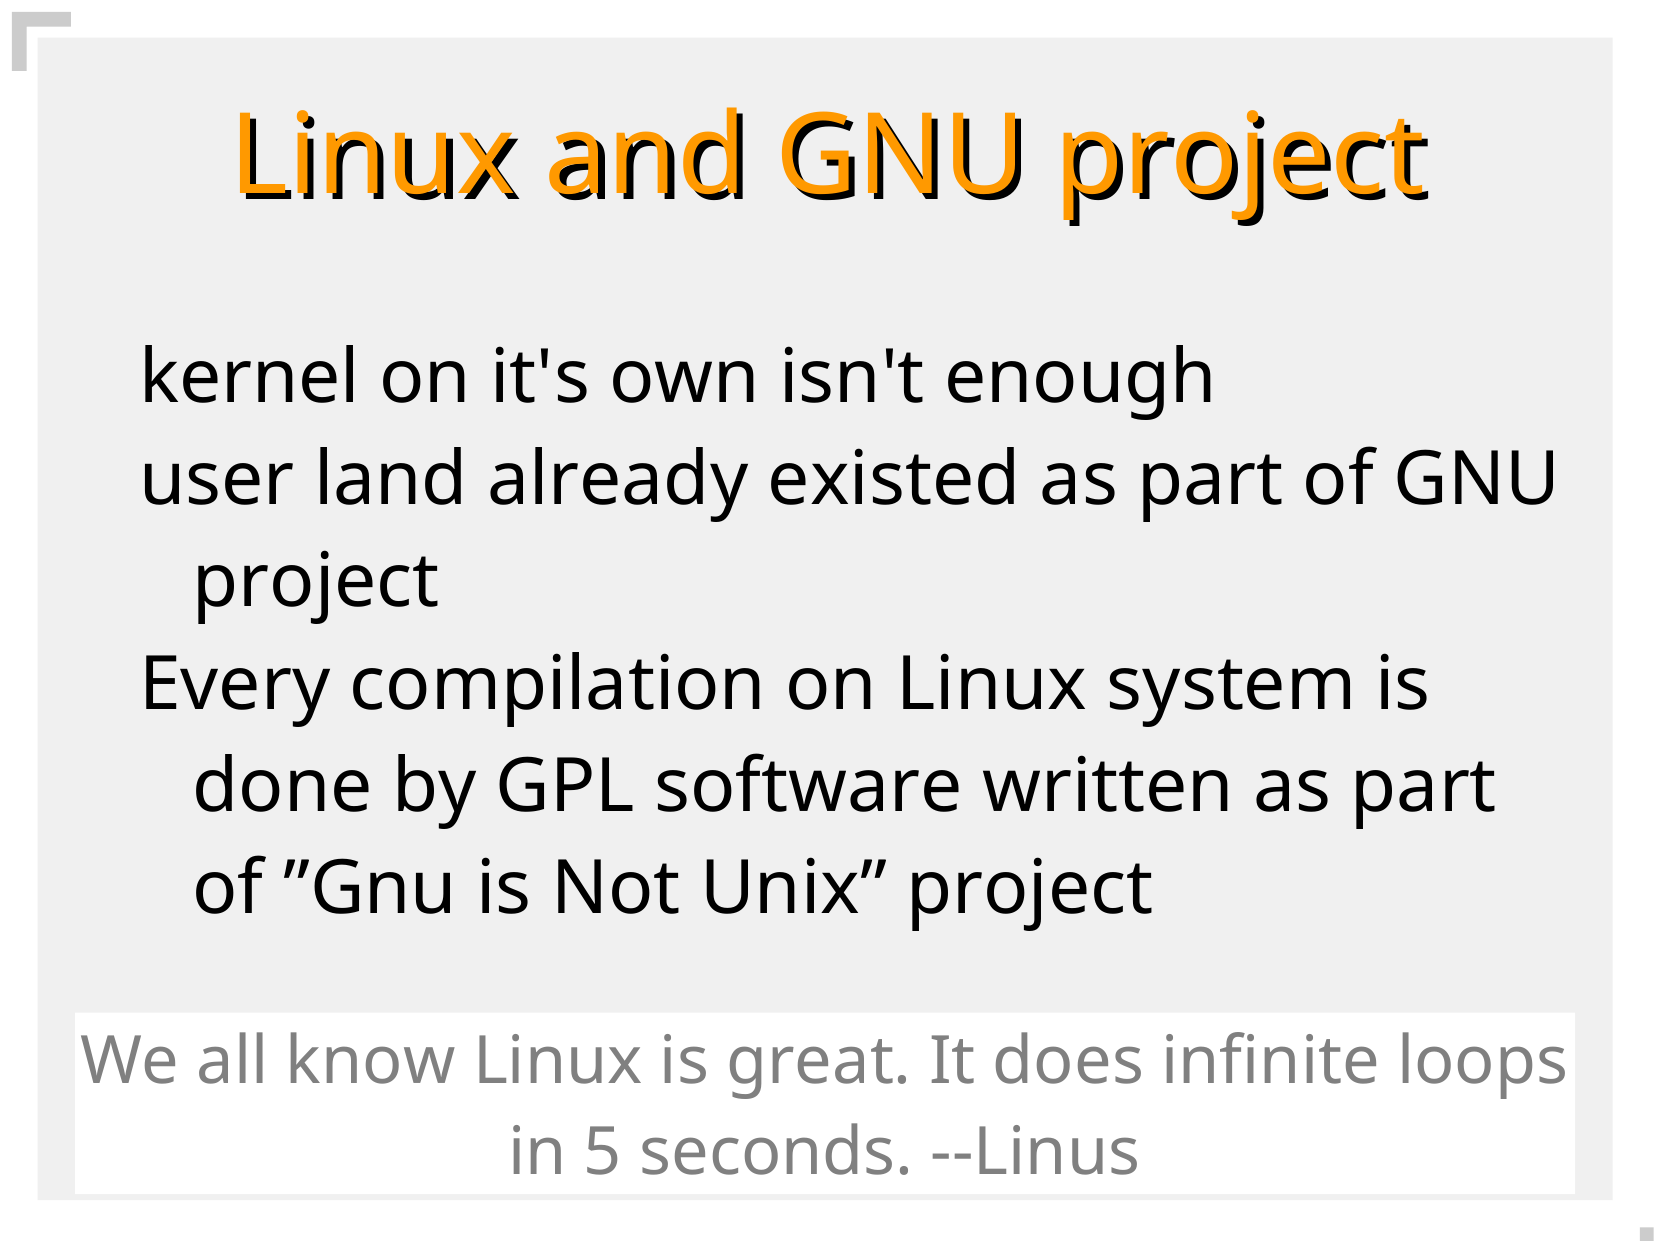

# Linux and GNU project
kernel on it's own isn't enough
user land already existed as part of GNU project
Every compilation on Linux system is done by GPL software written as part of ”Gnu is Not Unix” project
We all know Linux is great. It does infinite loops in 5 seconds. --Linus